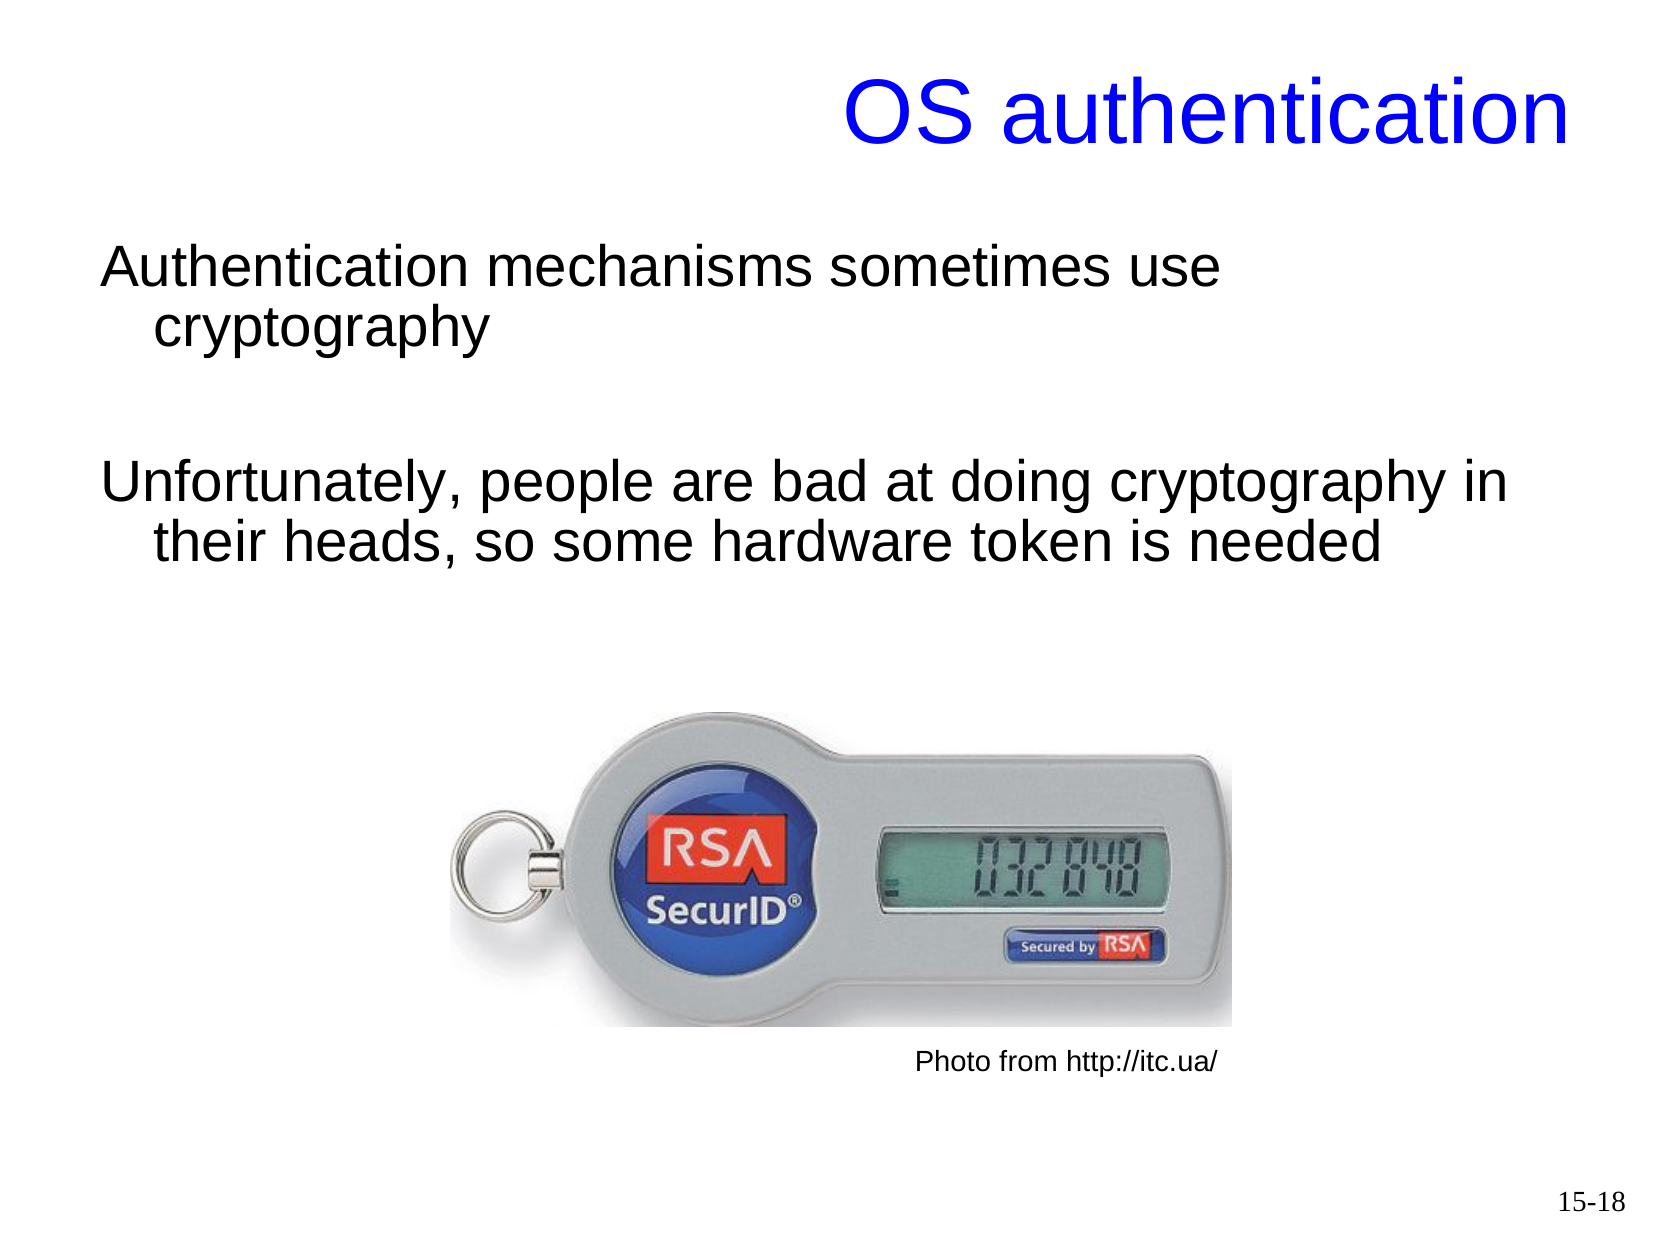

# OS authentication
Authentication mechanisms sometimes use cryptography
Unfortunately, people are bad at doing cryptography in their heads, so some hardware token is needed
Photo from http://itc.ua/